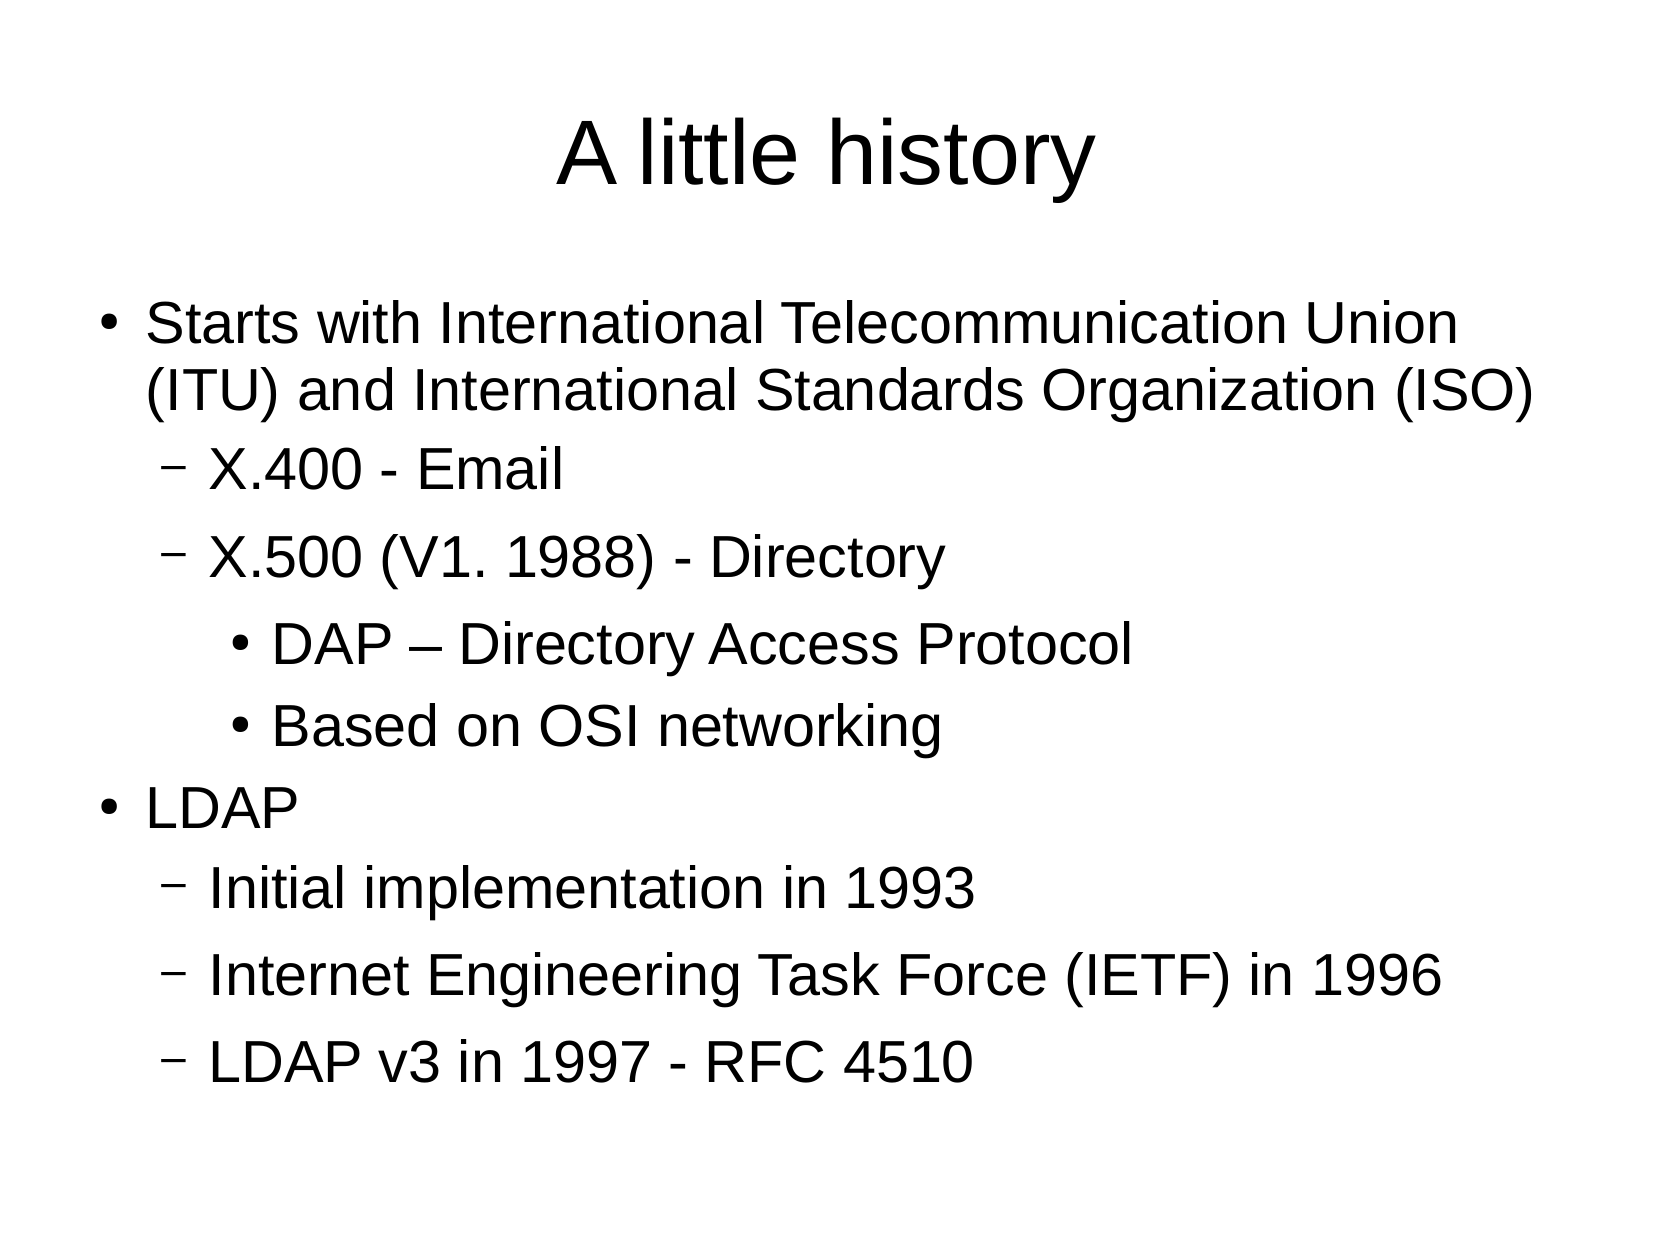

# A little history
Starts with International Telecommunication Union (ITU) and International Standards Organization (ISO)
X.400 - Email
X.500 (V1. 1988) - Directory
DAP – Directory Access Protocol
Based on OSI networking
LDAP
Initial implementation in 1993
Internet Engineering Task Force (IETF) in 1996
LDAP v3 in 1997 - RFC 4510